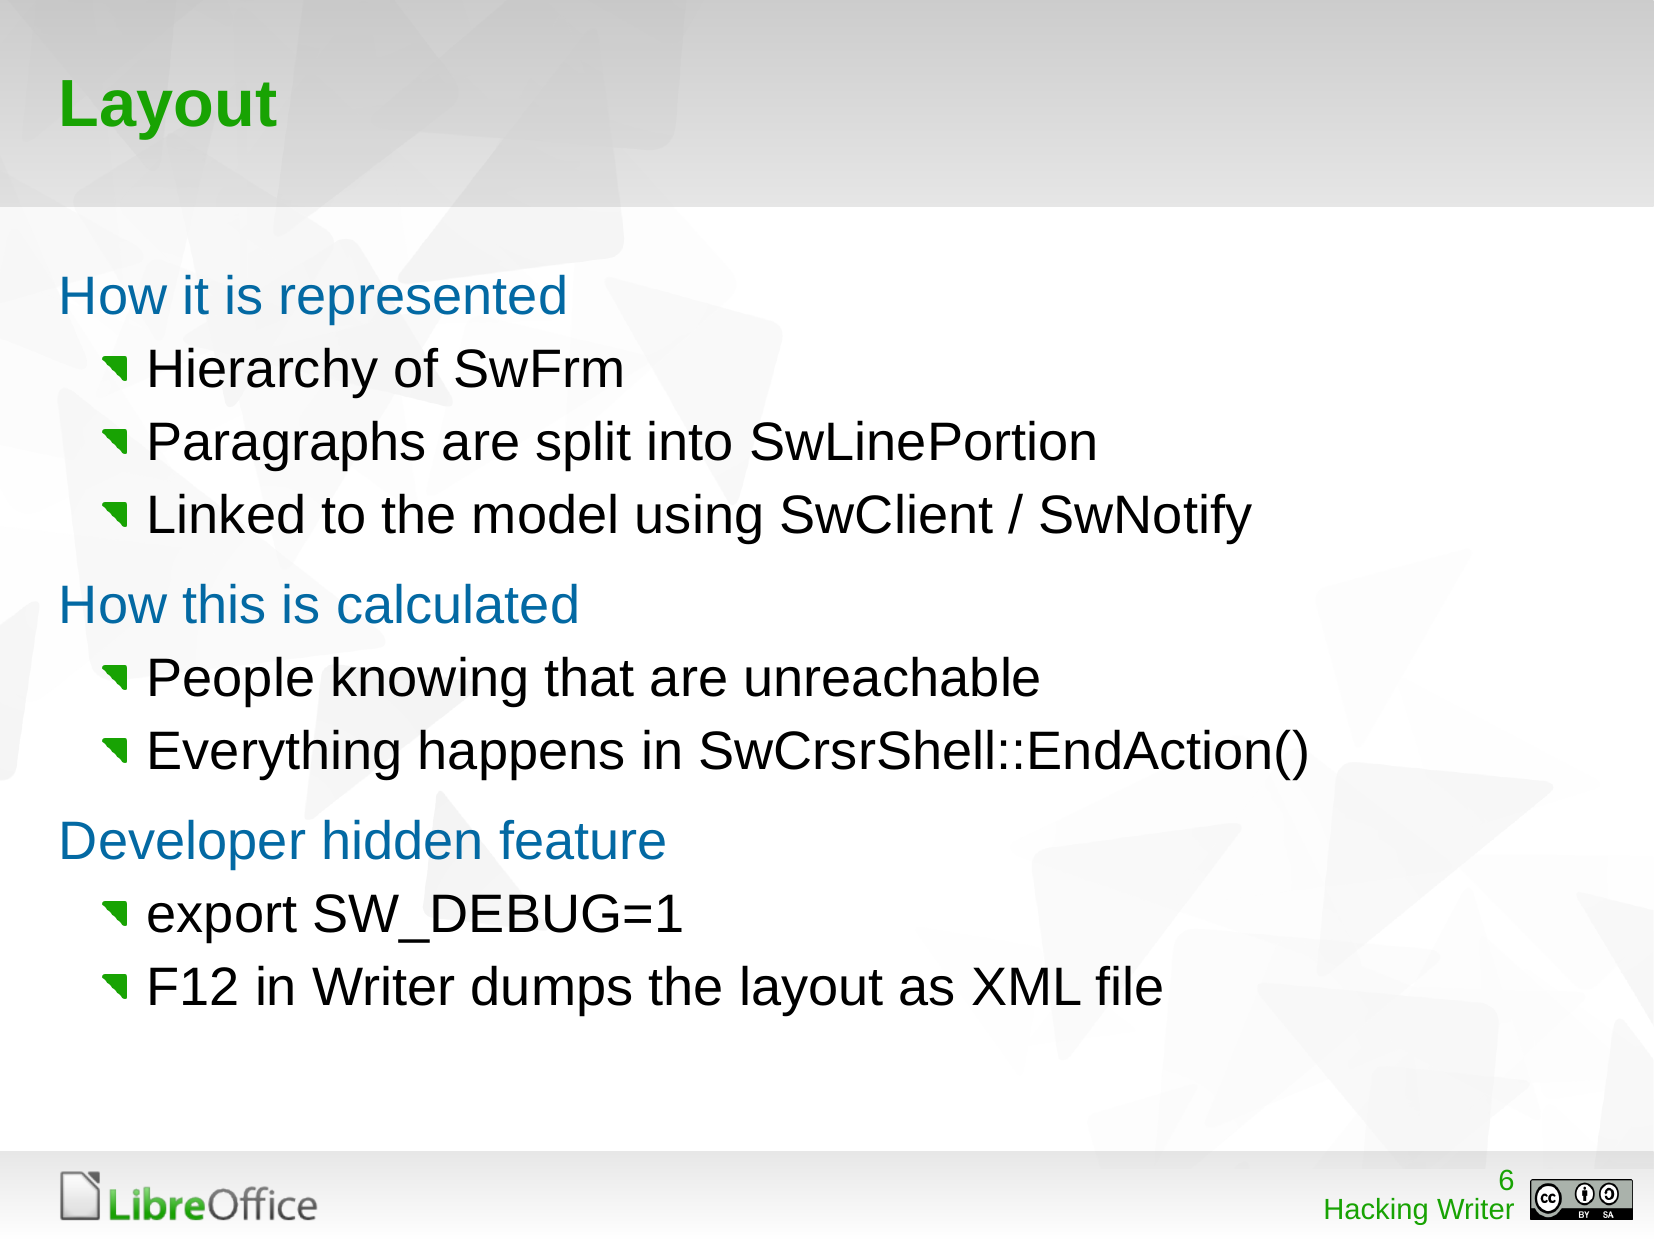

# Layout
How it is represented
Hierarchy of SwFrm
Paragraphs are split into SwLinePortion
Linked to the model using SwClient / SwNotify
How this is calculated
People knowing that are unreachable
Everything happens in SwCrsrShell::EndAction()
Developer hidden feature
export SW_DEBUG=1
F12 in Writer dumps the layout as XML file
6
Hacking Writer